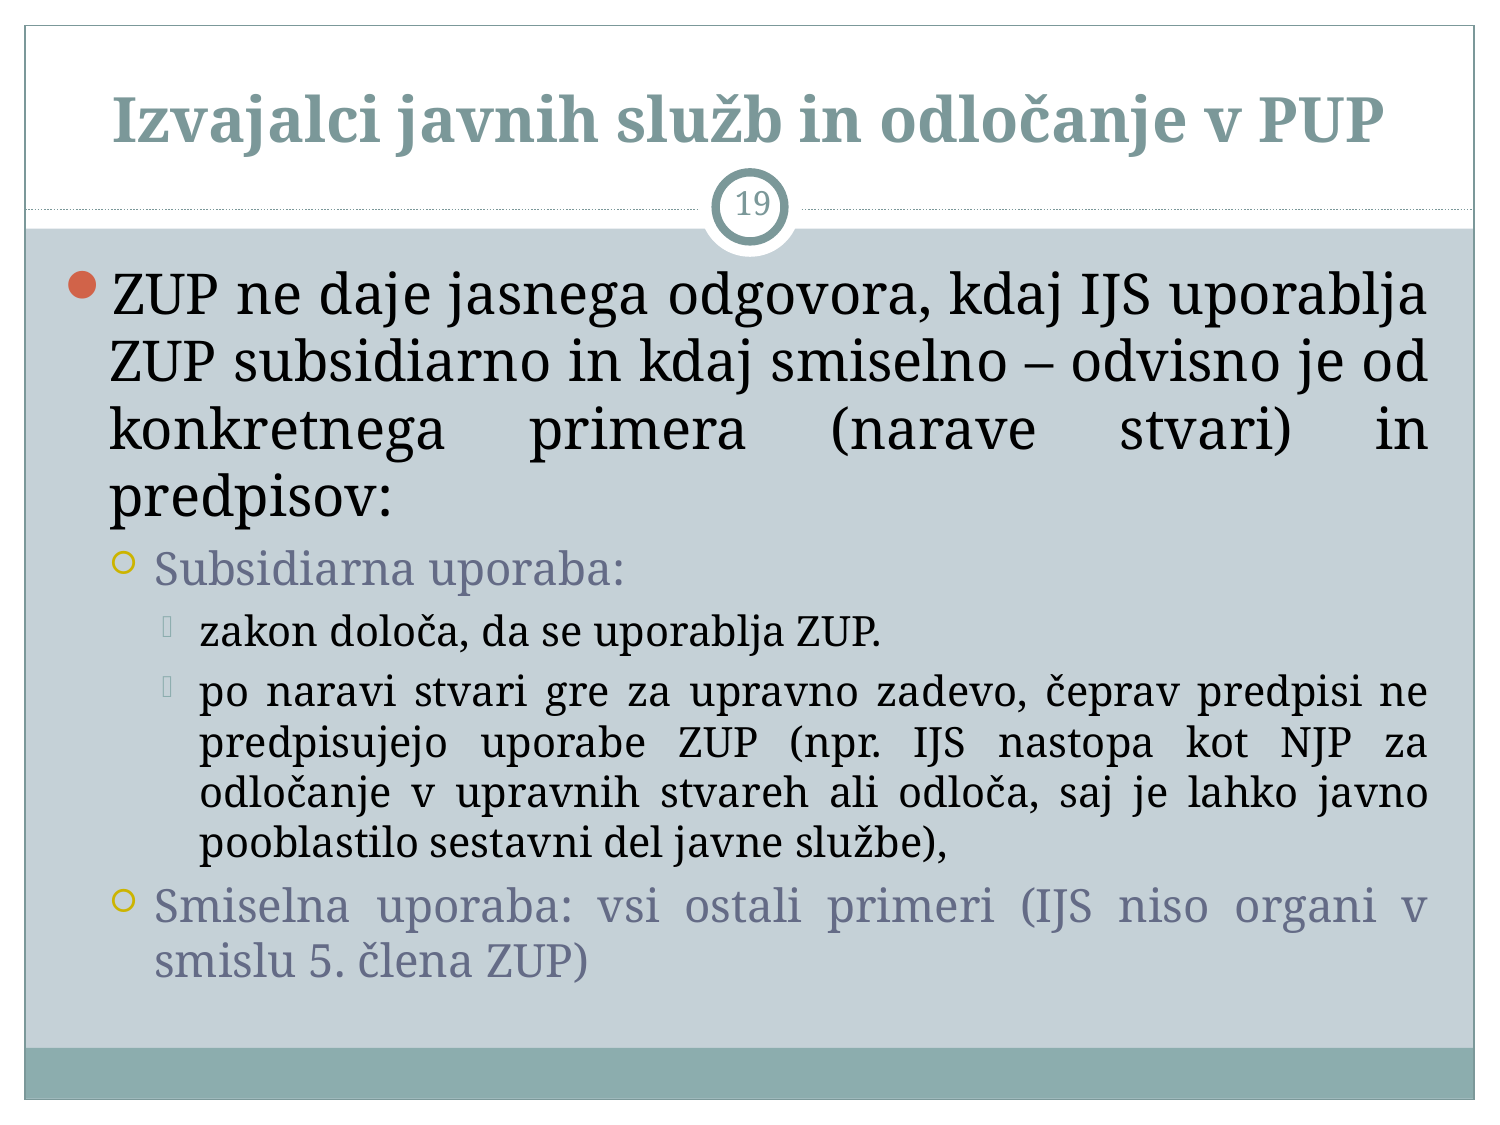

# Izvajalci javnih služb in odločanje v PUP
ZUP ne daje jasnega odgovora, kdaj IJS uporablja ZUP subsidiarno in kdaj smiselno – odvisno je od konkretnega primera (narave stvari) in predpisov:
Subsidiarna uporaba:
zakon določa, da se uporablja ZUP.
po naravi stvari gre za upravno zadevo, čeprav predpisi ne predpisujejo uporabe ZUP (npr. IJS nastopa kot NJP za odločanje v upravnih stvareh ali odloča, saj je lahko javno pooblastilo sestavni del javne službe),
Smiselna uporaba: vsi ostali primeri (IJS niso organi v smislu 5. člena ZUP)